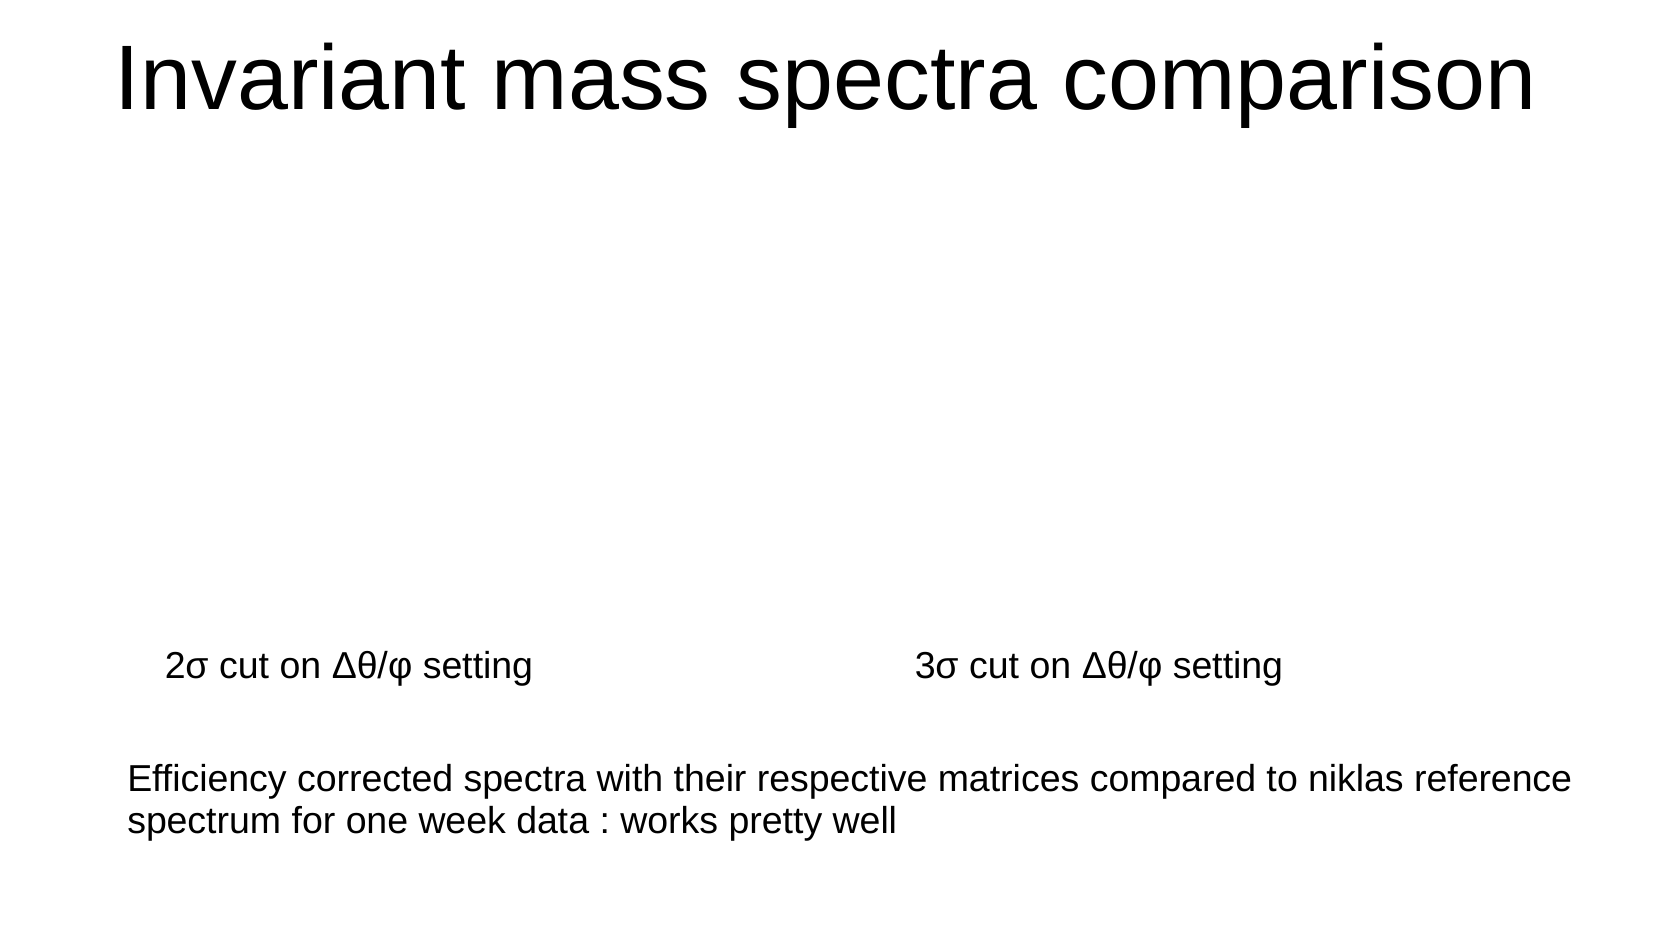

# Invariant mass spectra comparison
2σ cut on Δθ/φ setting
3σ cut on Δθ/φ setting
Efficiency corrected spectra with their respective matrices compared to niklas reference spectrum for one week data : works pretty well